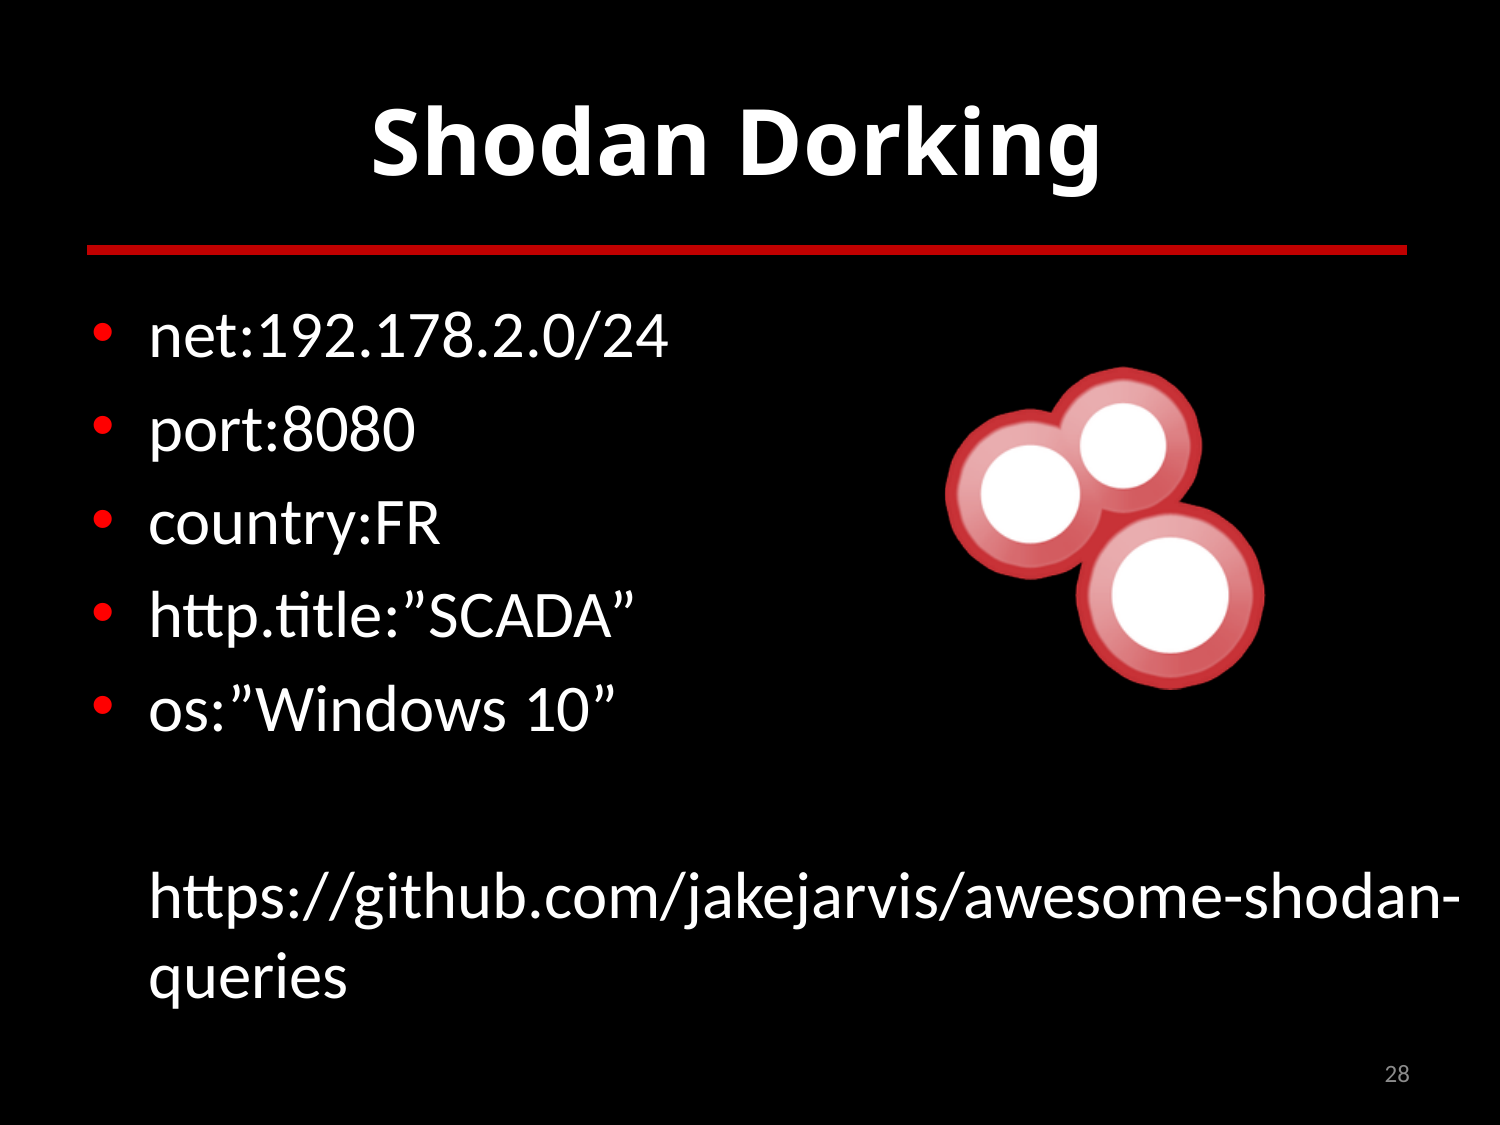

# Shodan Dorking
net:192.178.2.0/24
port:8080
country:FR
http.title:”SCADA”
os:”Windows 10”
https://github.com/jakejarvis/awesome-shodan-queries